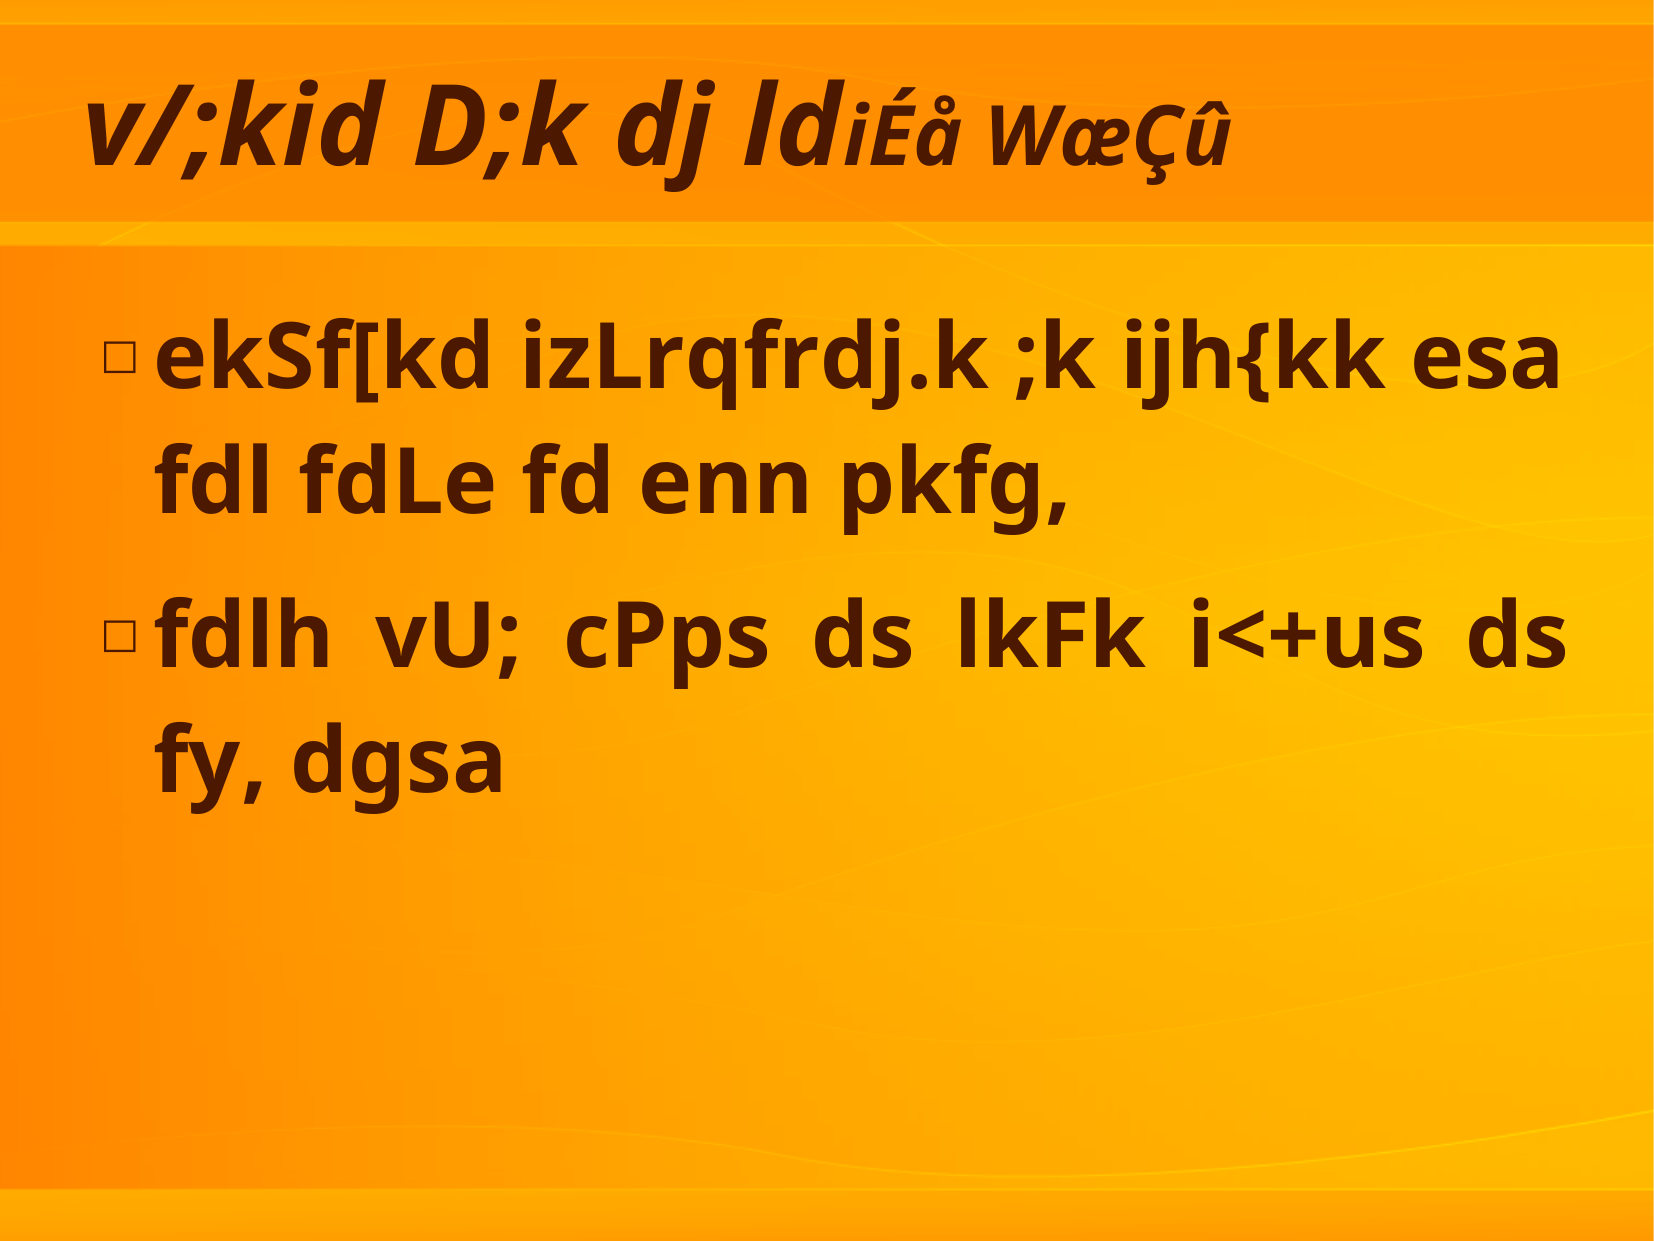

# v/;kid D;k dj ldiÉå WæÇû
ekSf[kd izLrqfrdj.k ;k ijh{kk esa fdl fdLe fd enn pkfg,
fdlh vU; cPps ds lkFk i<+us ds fy, dgsa